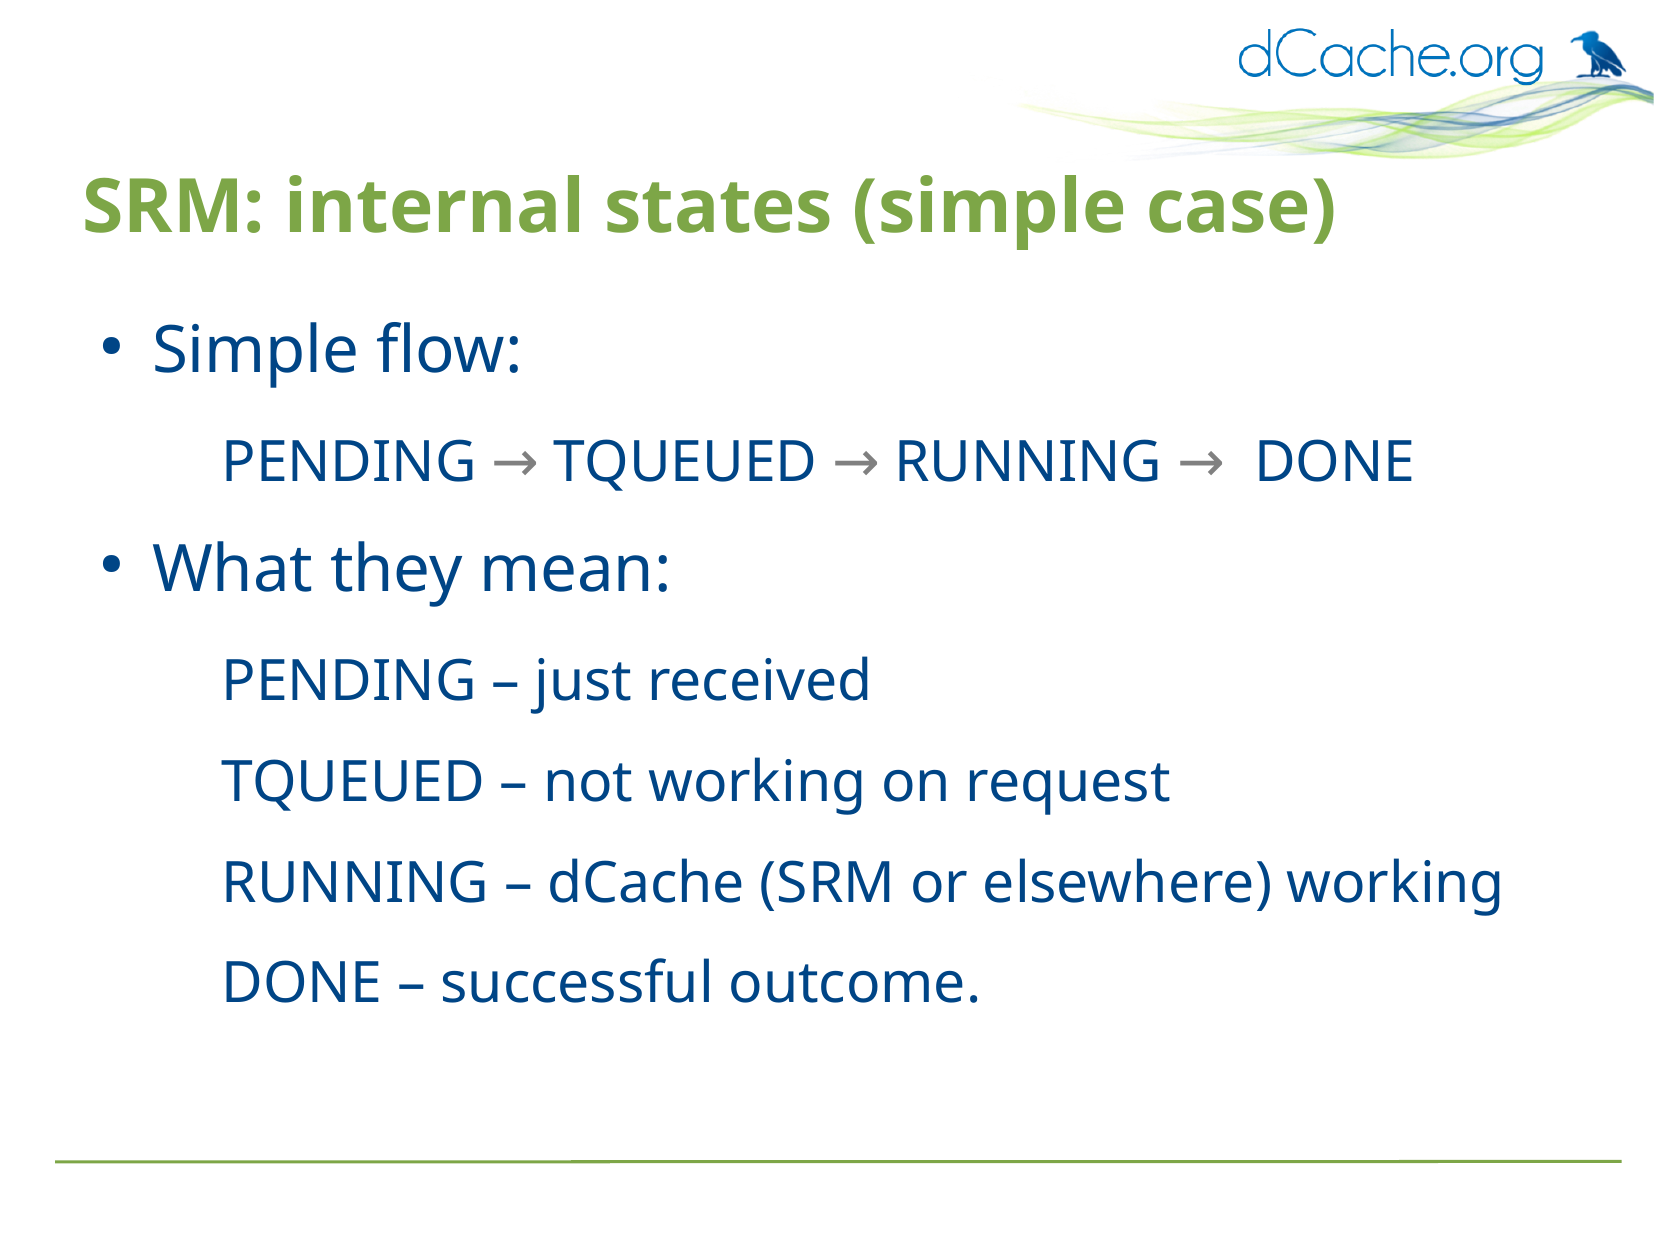

# SRM: internal states (simple case)
Simple flow:
PENDING → TQUEUED → RUNNING → DONE
What they mean:
PENDING – just received
TQUEUED – not working on request
RUNNING – dCache (SRM or elsewhere) working
DONE – successful outcome.